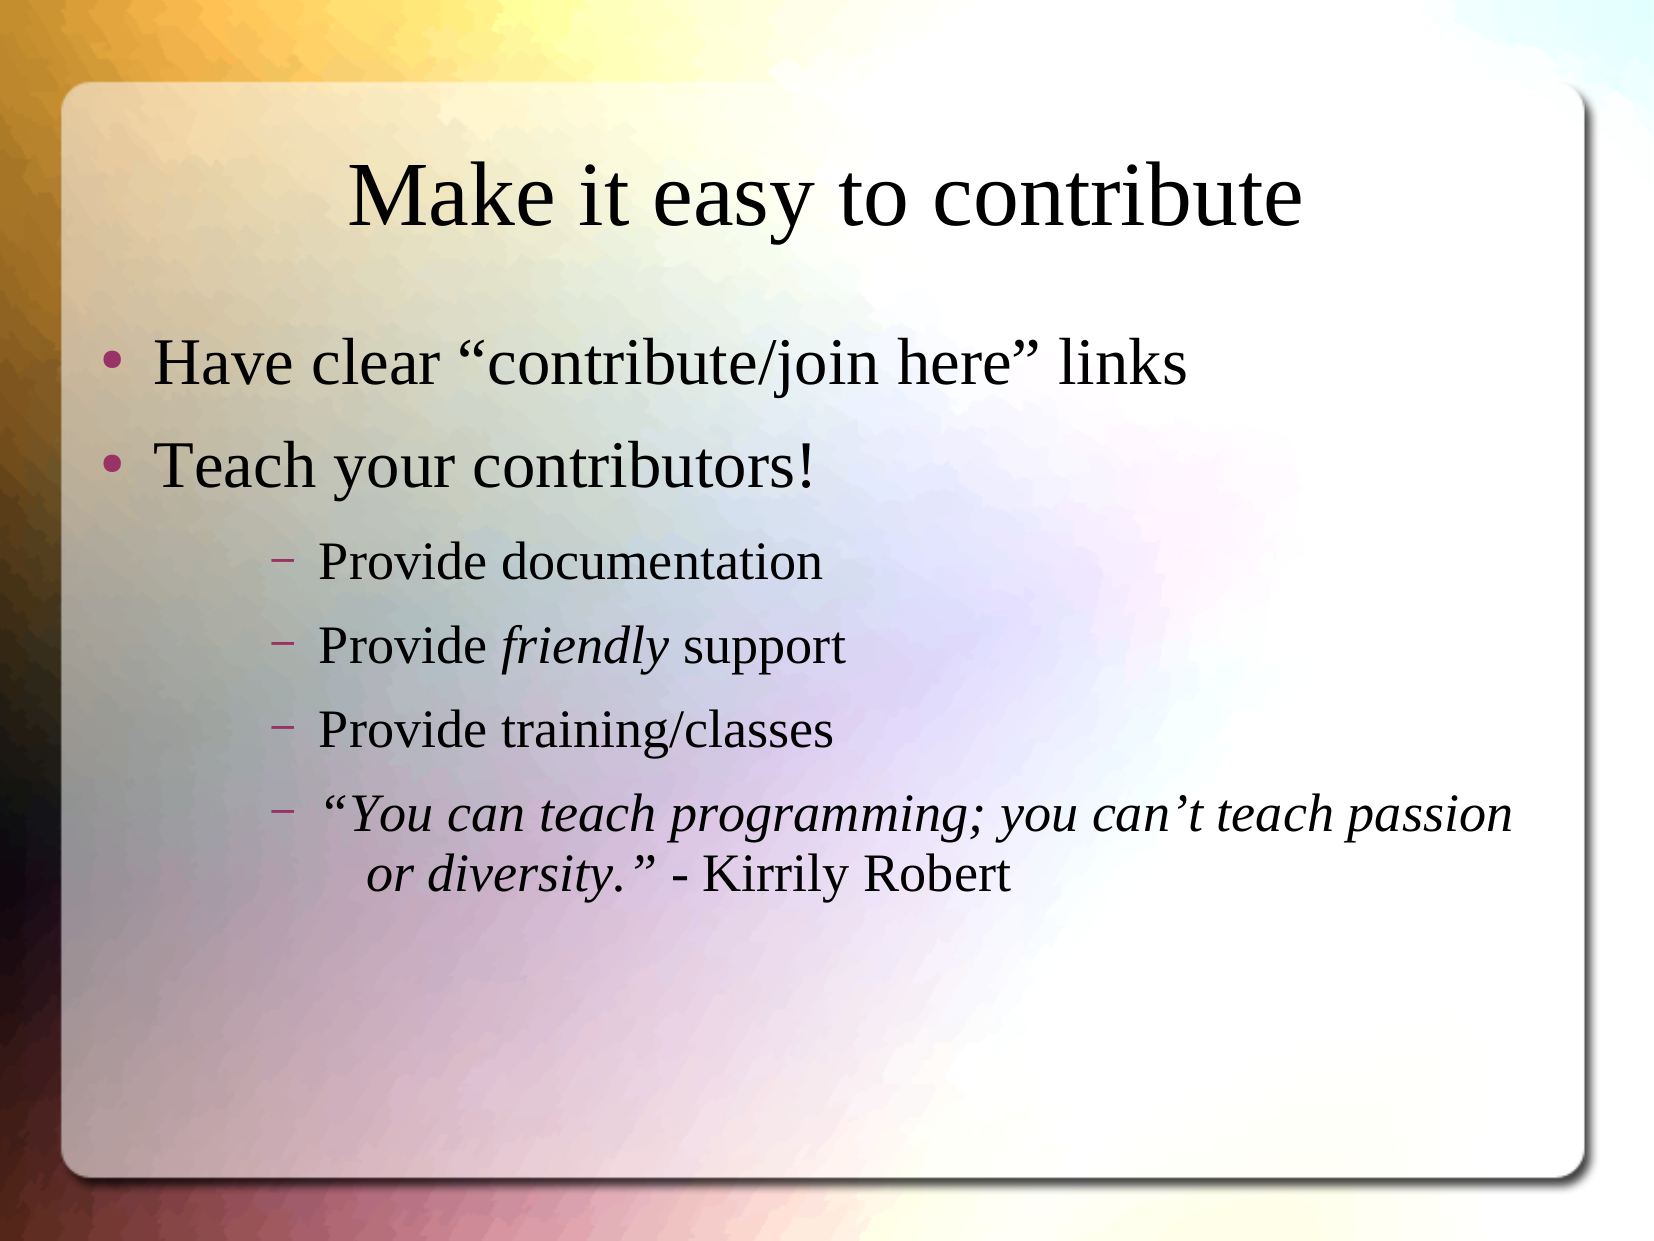

# Make it easy to contribute
Have clear “contribute/join here” links
Teach your contributors!
Provide documentation
Provide friendly support
Provide training/classes
“You can teach programming; you can’t teach passion or diversity.” - Kirrily Robert